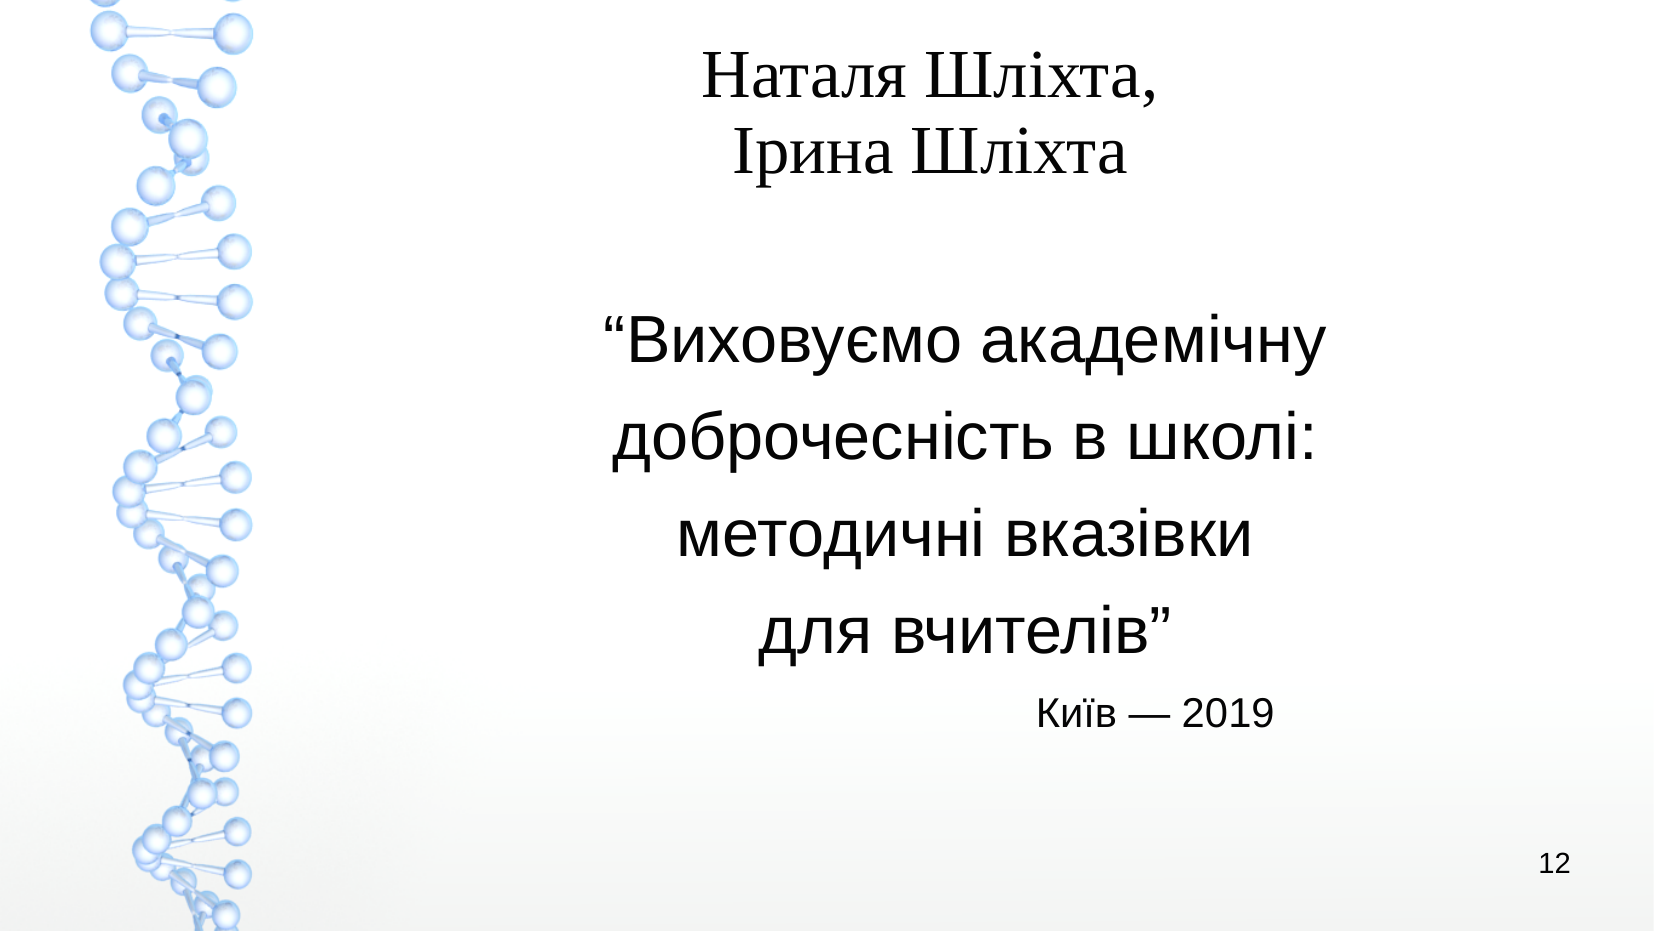

# Наталя Шліхта, Ірина Шліхта
“Виховуємо академічну
доброчесність в школі:
методичні вказівки
для вчителів”
 Київ — 2019
12